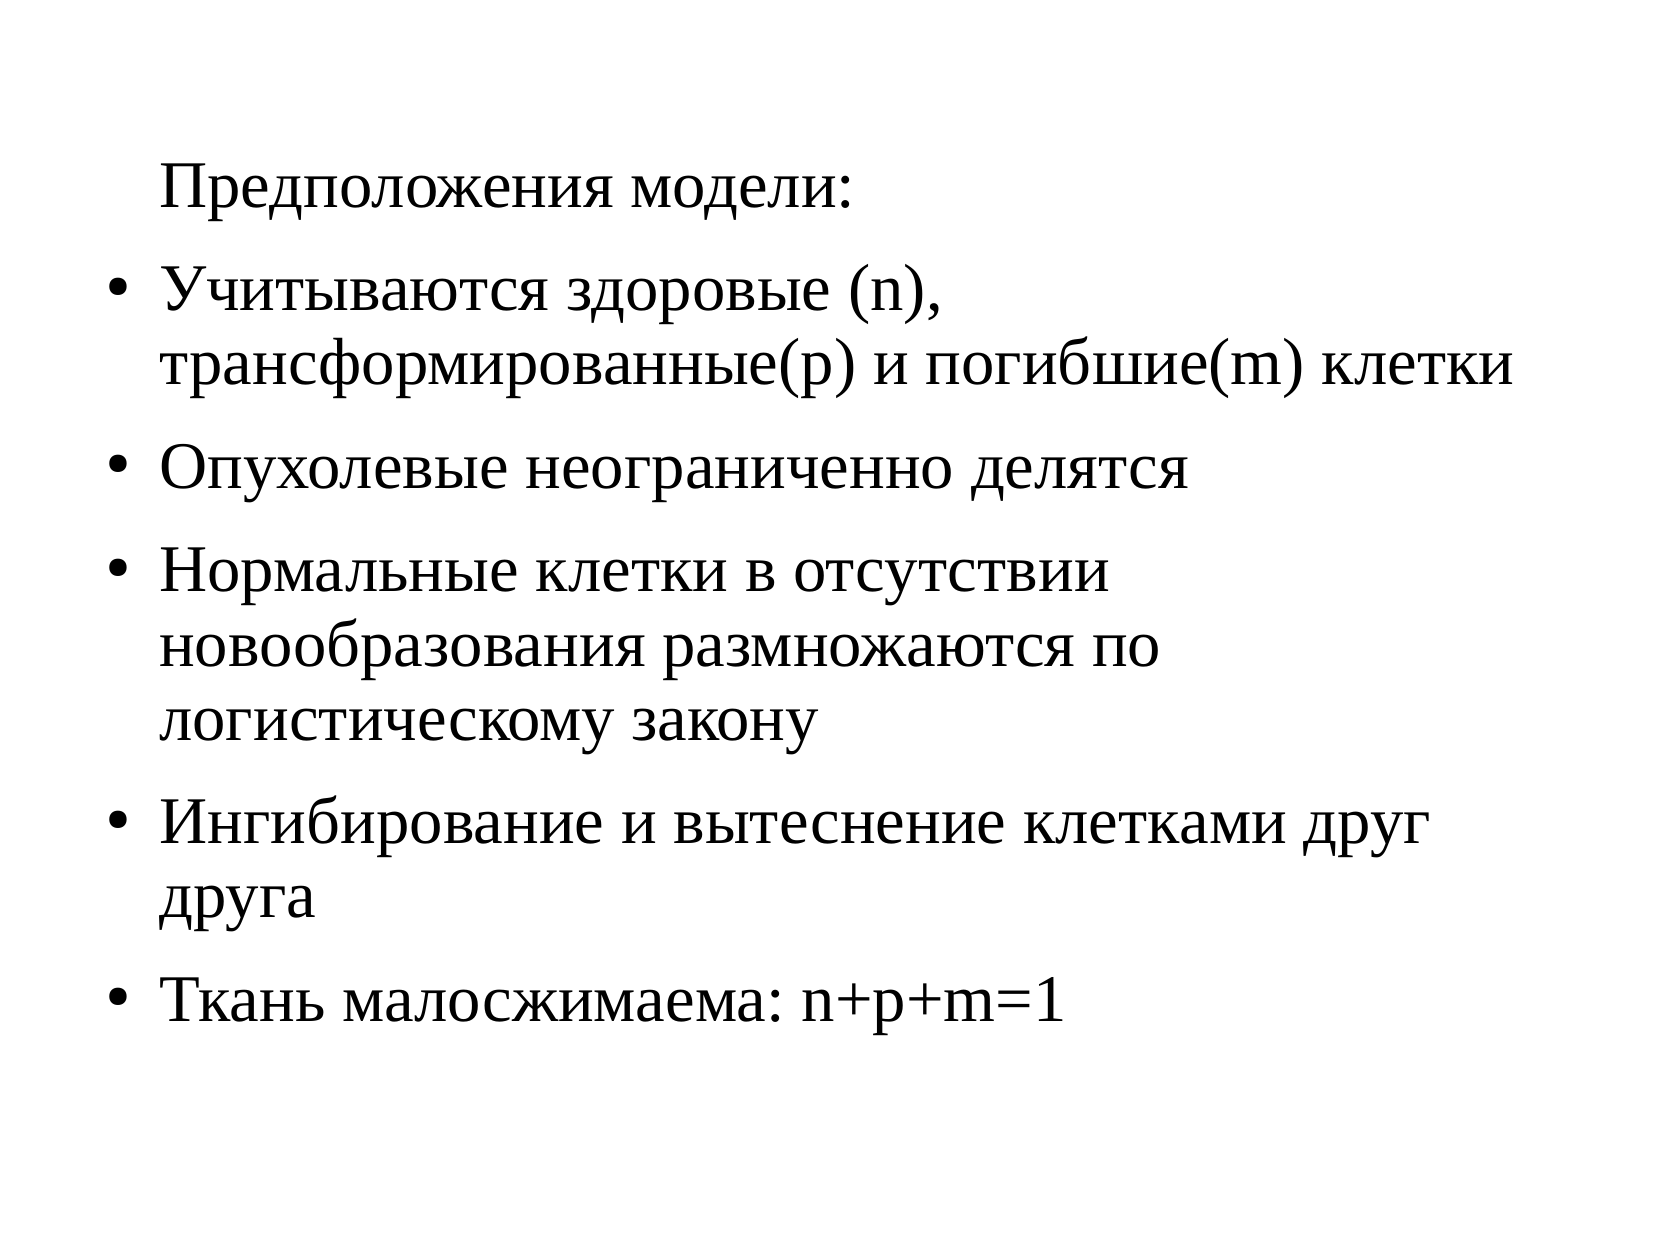

#
Предположения модели:
Учитываются здоровые (n), трансформированные(p) и погибшие(m) клетки
Опухолевые неограниченно делятся
Нормальные клетки в отсутствии новообразования размножаются по логистическому закону
Ингибирование и вытеснение клетками друг друга
Ткань малосжимаема: n+p+m=1